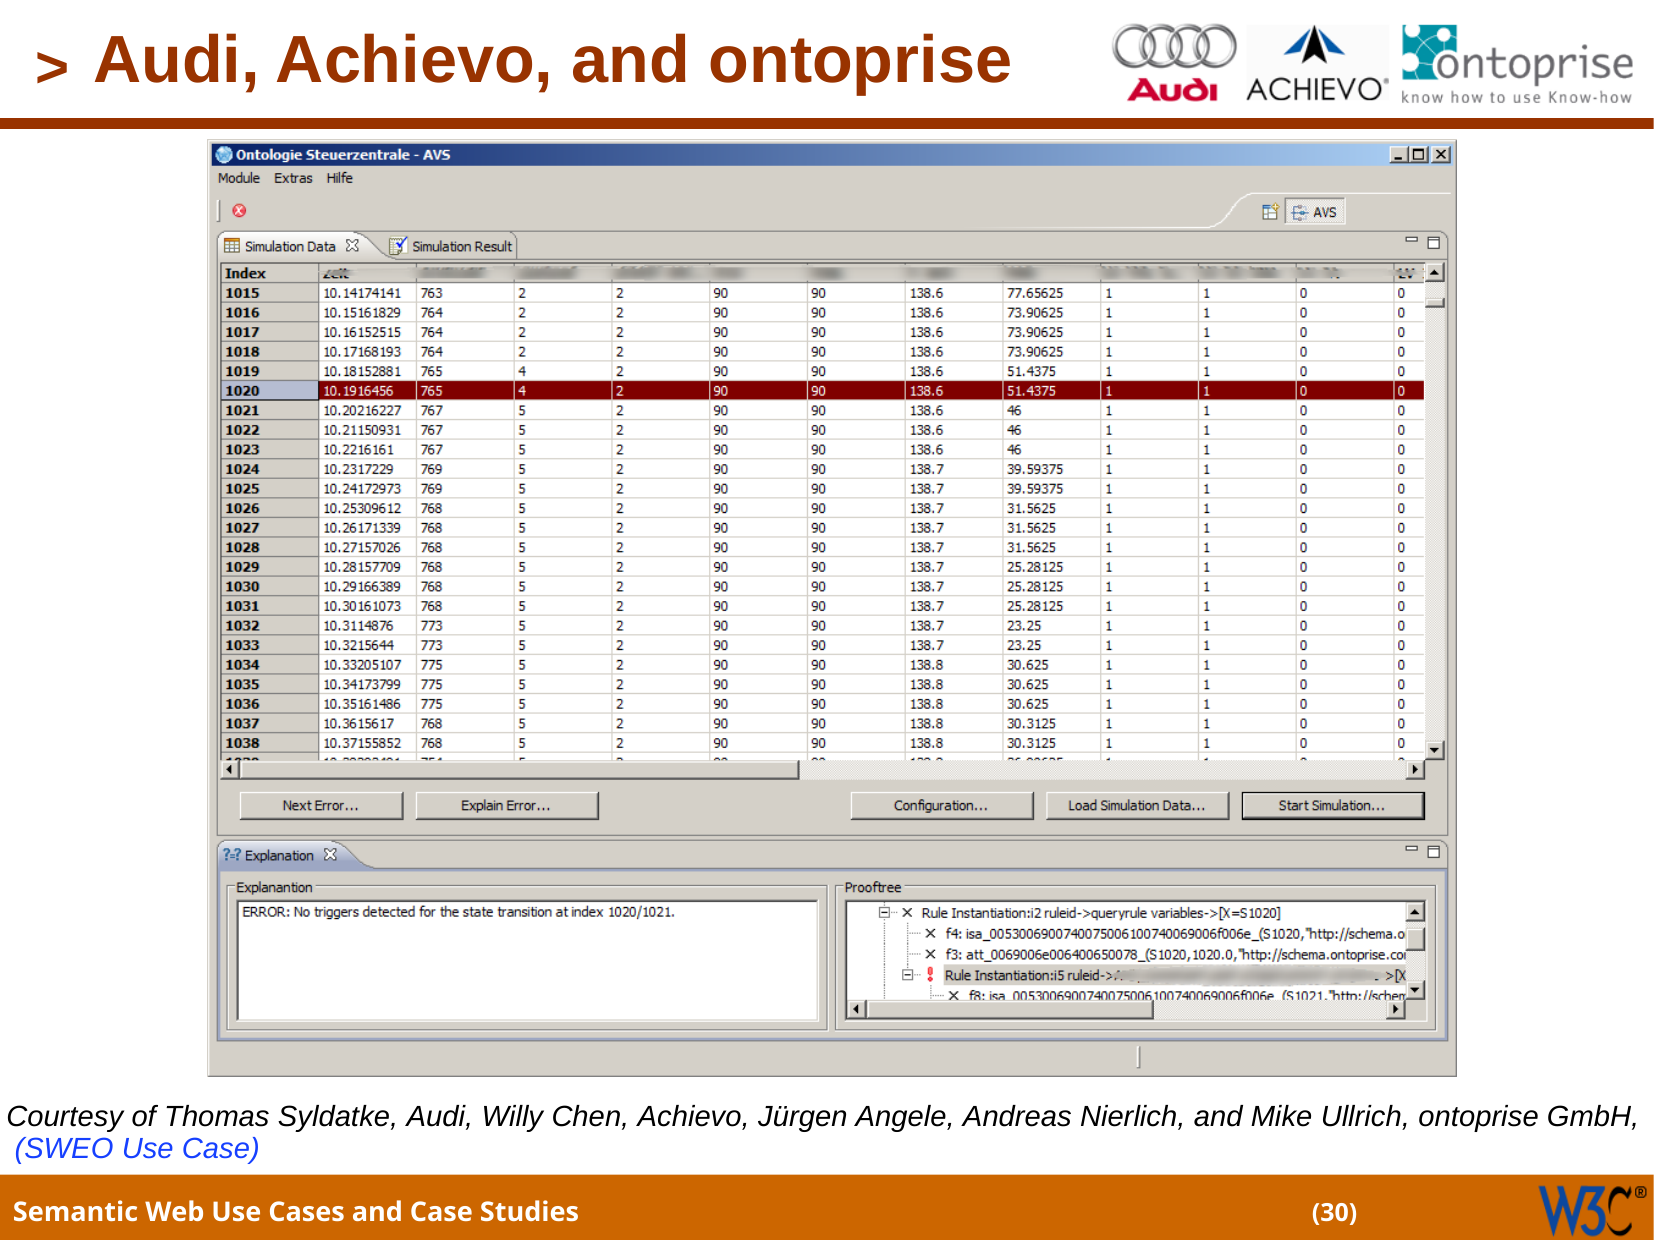

# Audi, Achievo, and ontoprise
Courtesy of Thomas Syldatke, Audi, Willy Chen, Achievo, Jürgen Angele, Andreas Nierlich, and Mike Ullrich, ontoprise GmbH,
 (SWEO Use Case)